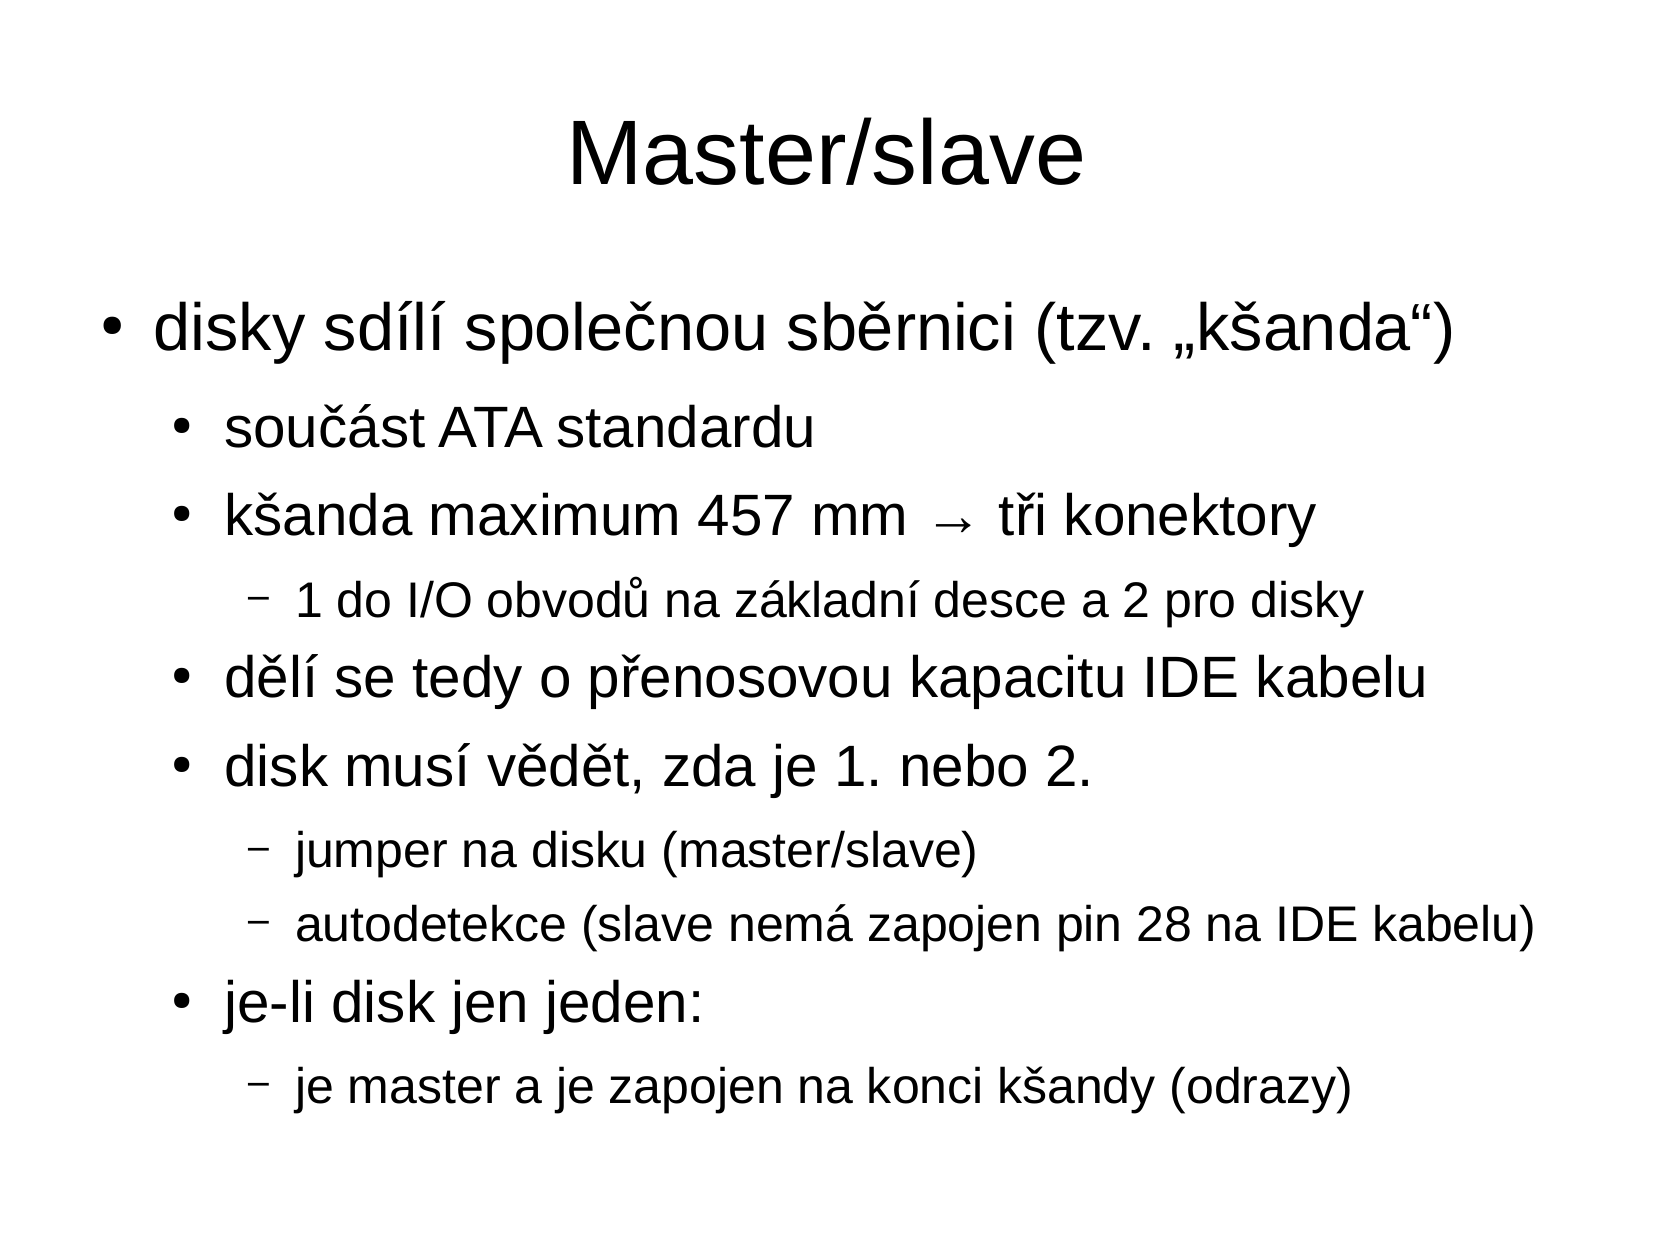

# Master/slave
disky sdílí společnou sběrnici (tzv. „kšanda“)
součást ATA standardu
kšanda maximum 457 mm → tři konektory
1 do I/O obvodů na základní desce a 2 pro disky
dělí se tedy o přenosovou kapacitu IDE kabelu
disk musí vědět, zda je 1. nebo 2.
jumper na disku (master/slave)
autodetekce (slave nemá zapojen pin 28 na IDE kabelu)
je-li disk jen jeden:
je master a je zapojen na konci kšandy (odrazy)